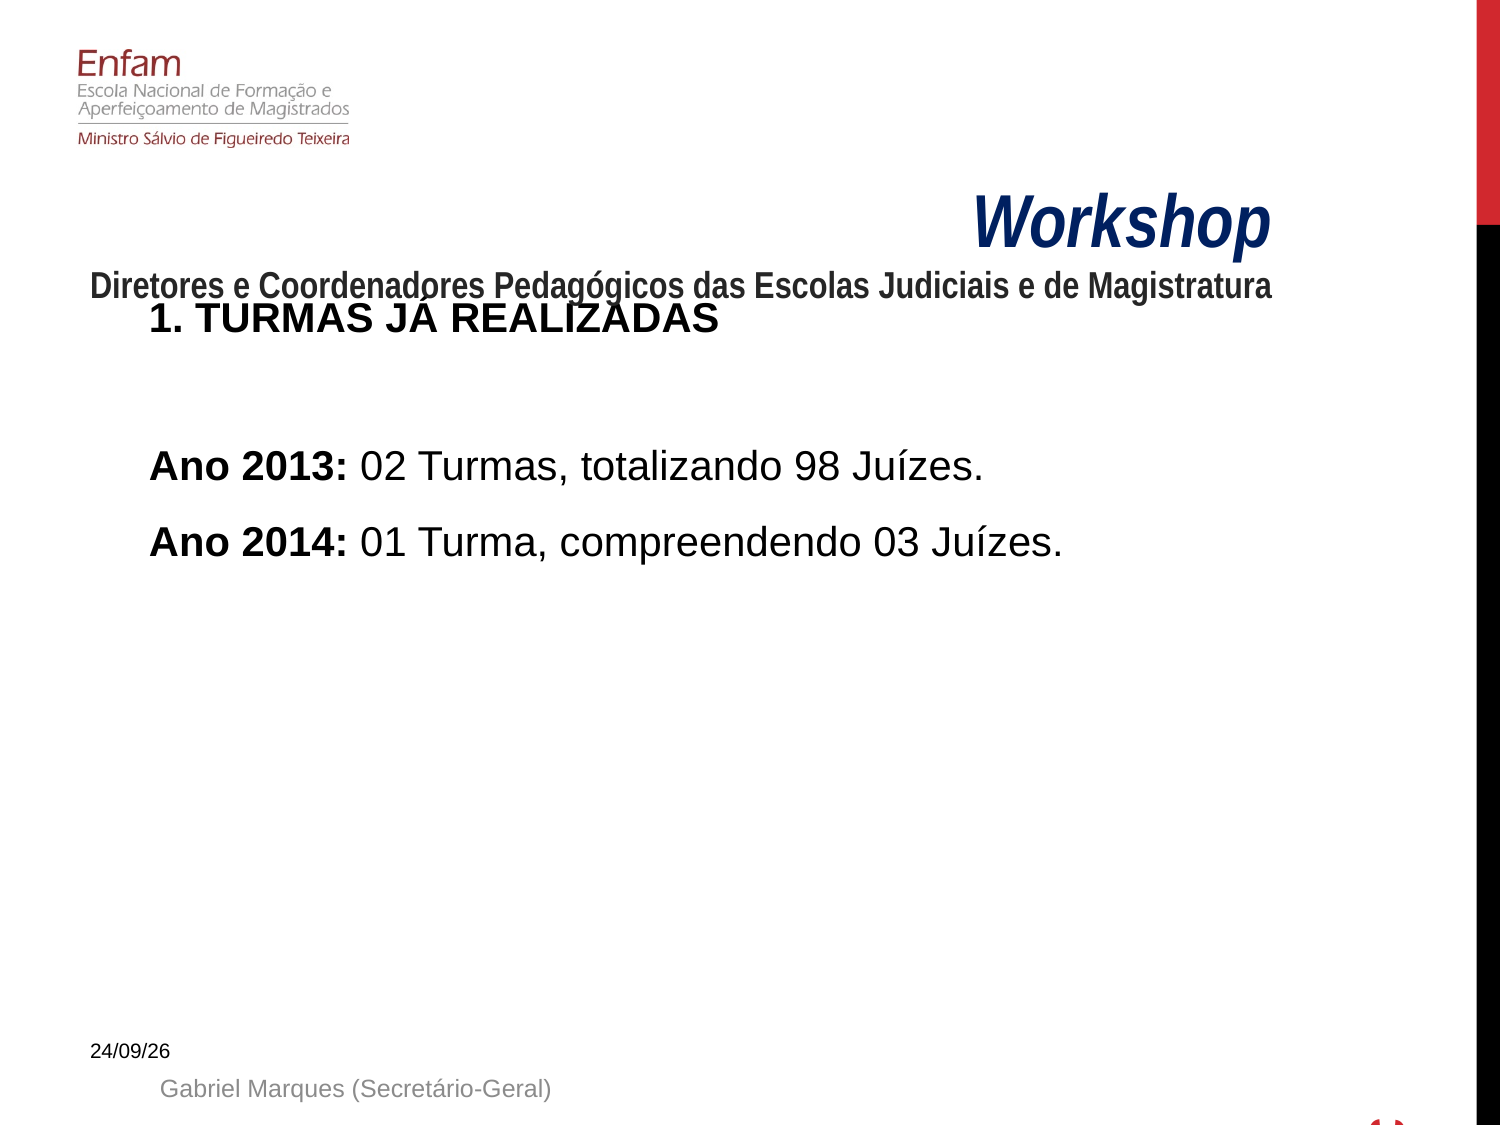

Workshop
Diretores e Coordenadores Pedagógicos das Escolas Judiciais e de Magistratura
# 1. TURMAS JÁ REALIZADAS
Ano 2013: 02 Turmas, totalizando 98 Juízes.
Ano 2014: 01 Turma, compreendendo 03 Juízes.
Gabriel Marques (Secretário-Geral)